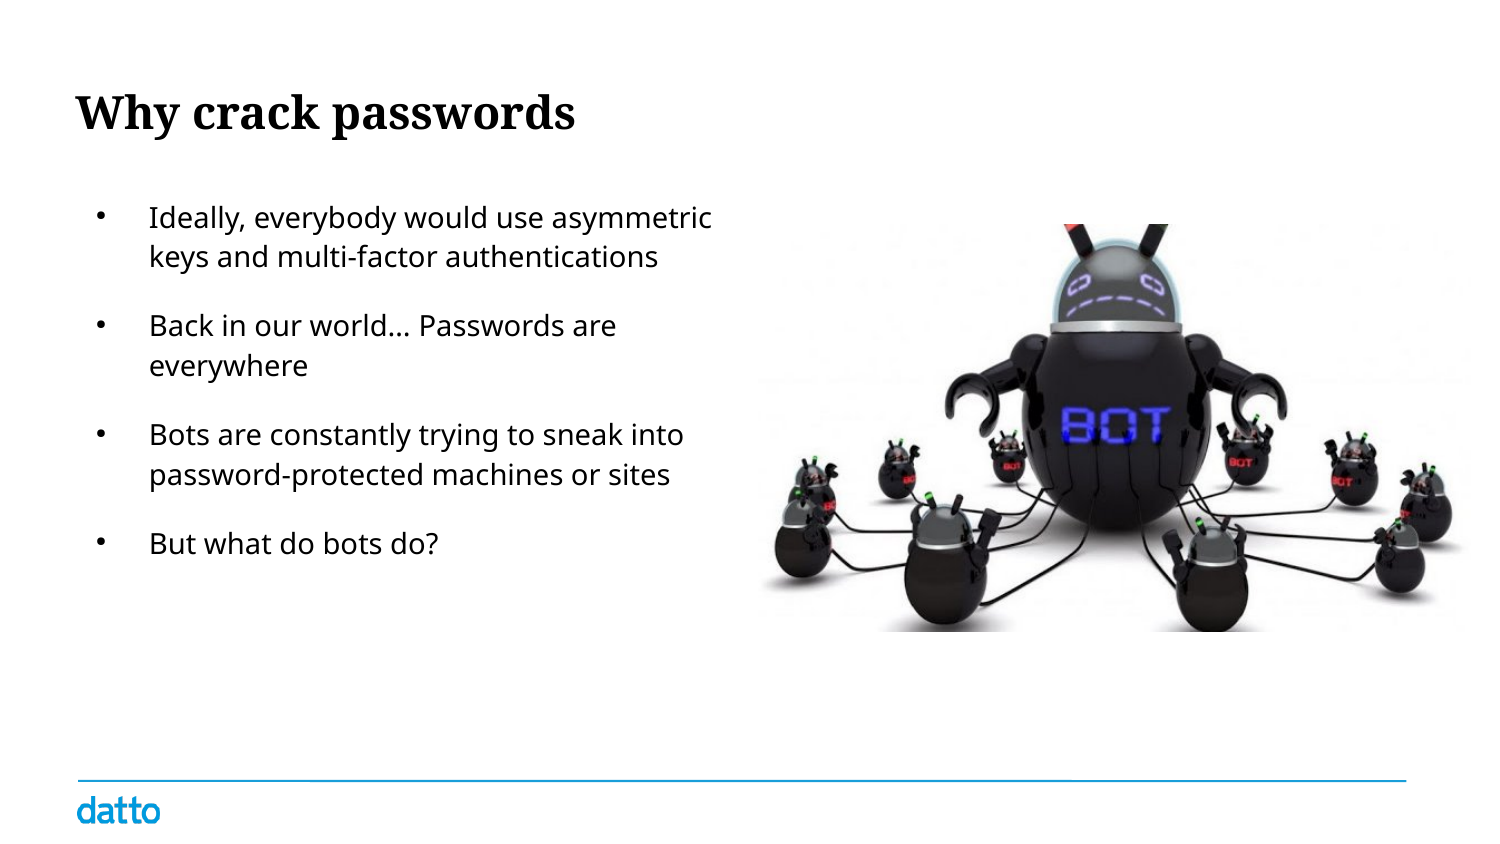

# Why crack passwords
Ideally, everybody would use asymmetric keys and multi-factor authentications
Back in our world… Passwords are everywhere
Bots are constantly trying to sneak into password-protected machines or sites
But what do bots do?